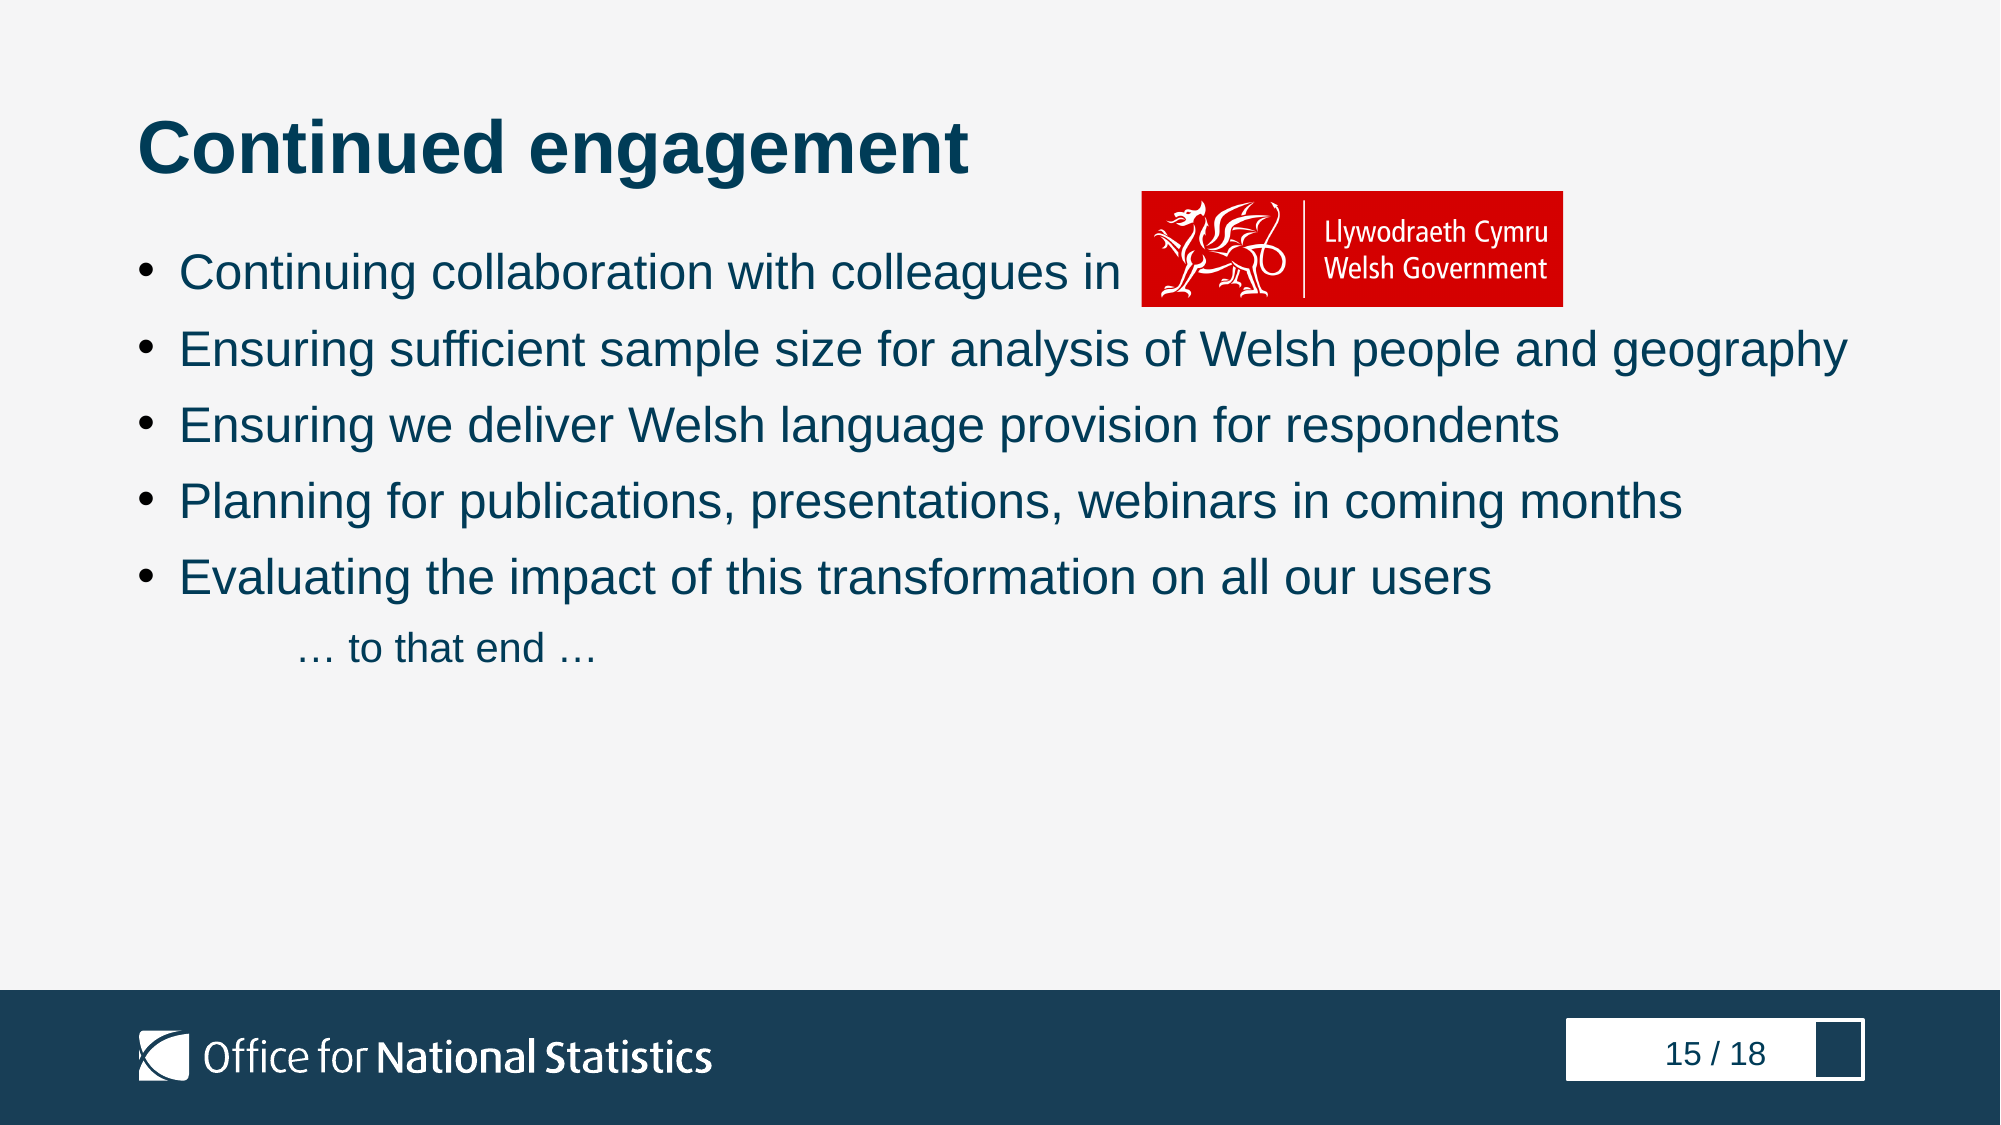

# Continued engagement
Continuing collaboration with colleagues in
Ensuring sufficient sample size for analysis of Welsh people and geography
Ensuring we deliver Welsh language provision for respondents
Planning for publications, presentations, webinars in coming months
Evaluating the impact of this transformation on all our users
	… to that end …
15 / 18